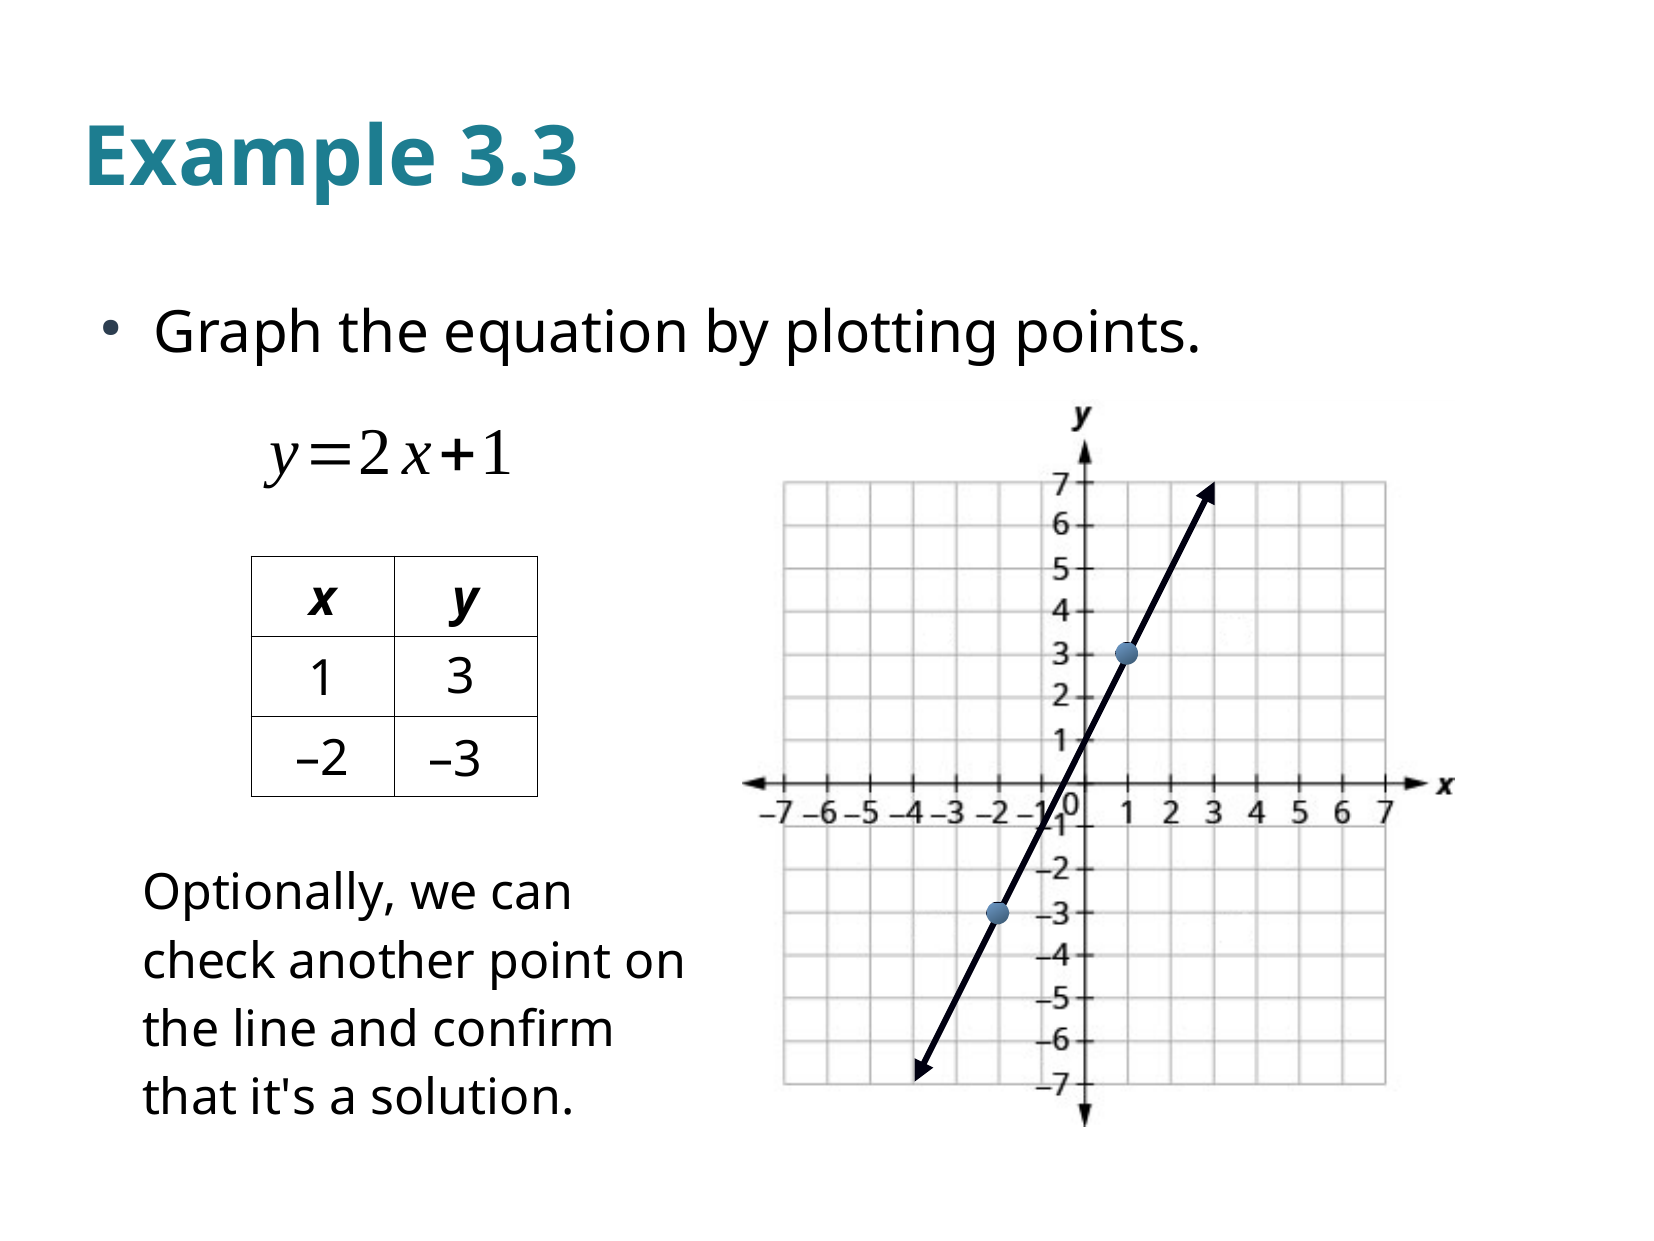

# Example 3.3
Graph the equation by plotting points.
| x | y |
| --- | --- |
| 1 | |
| –2 | |
3
–3
Optionally, we can check another point on the line and confirm that it's a solution.